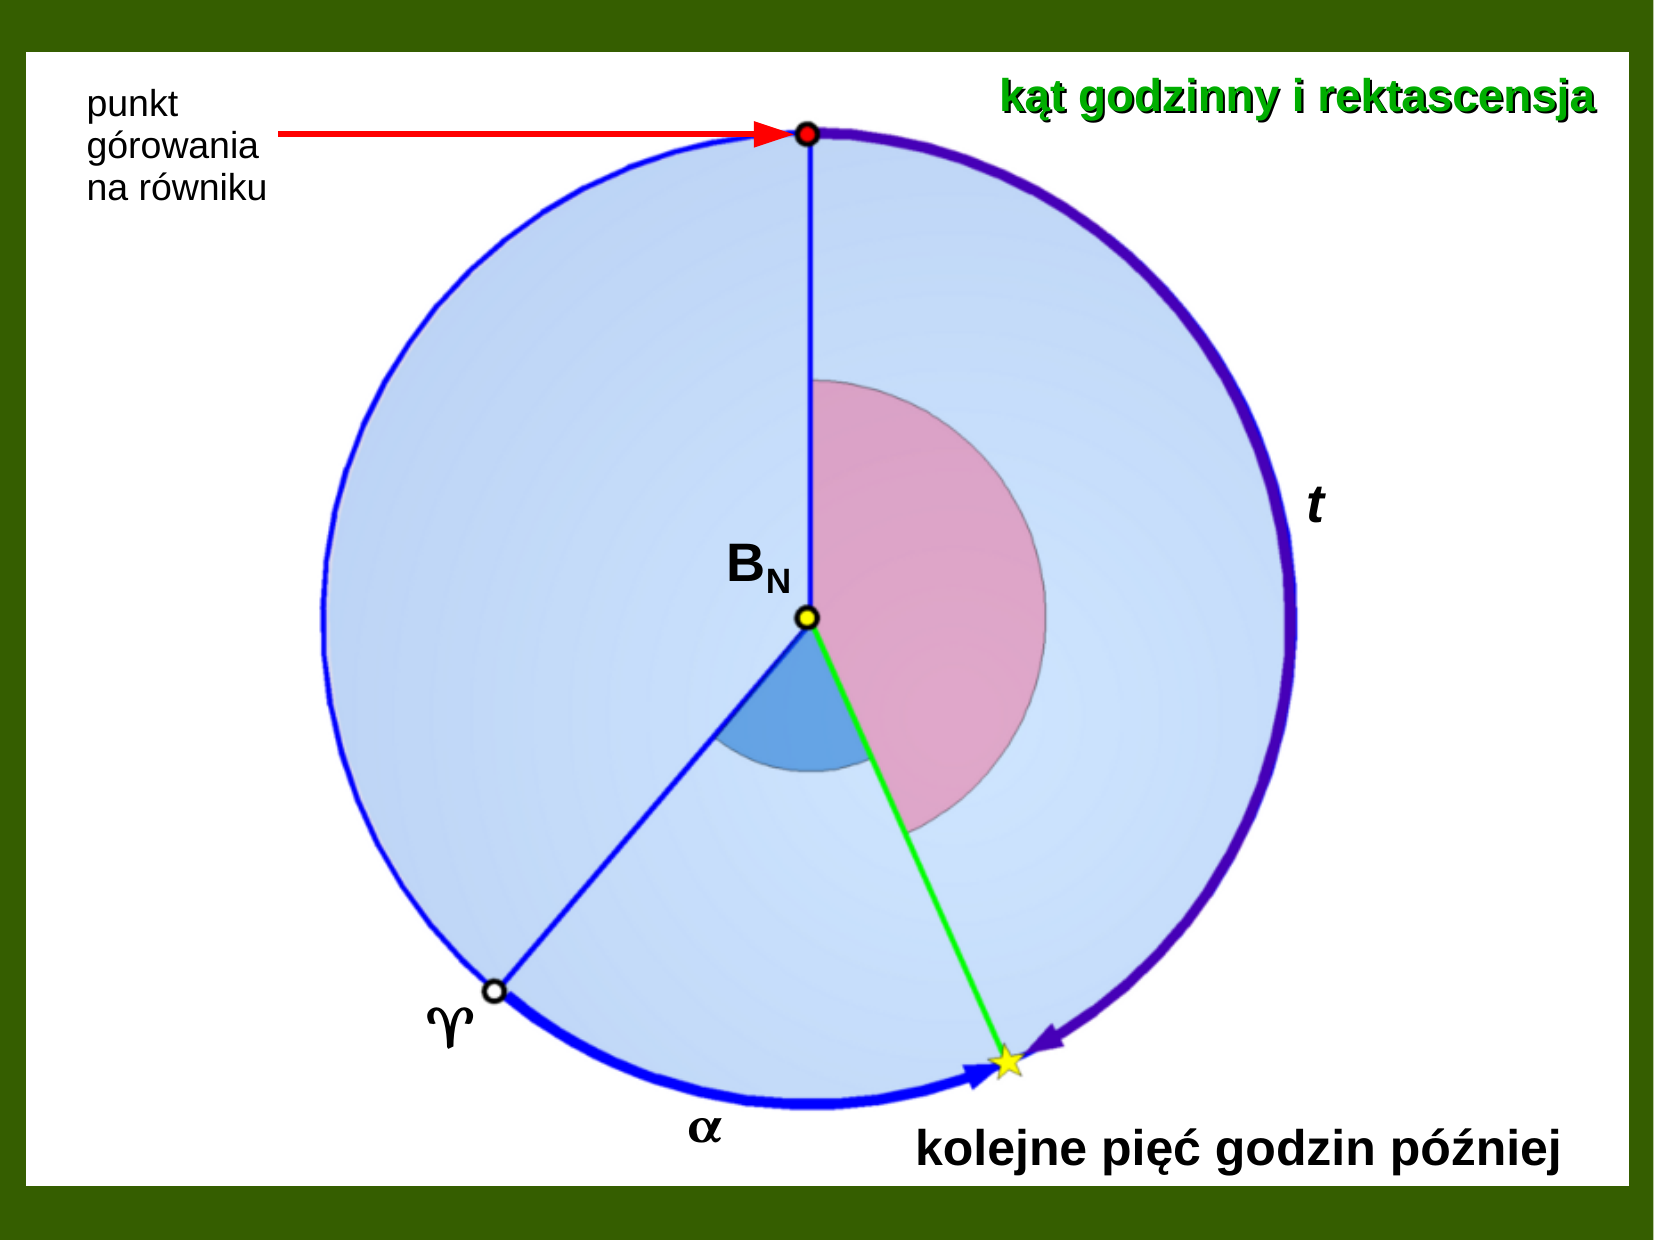

kąt godzinny i rektascensja
punkt
górowania
na równiku
t
BN
♈
α
kolejne pięć godzin później